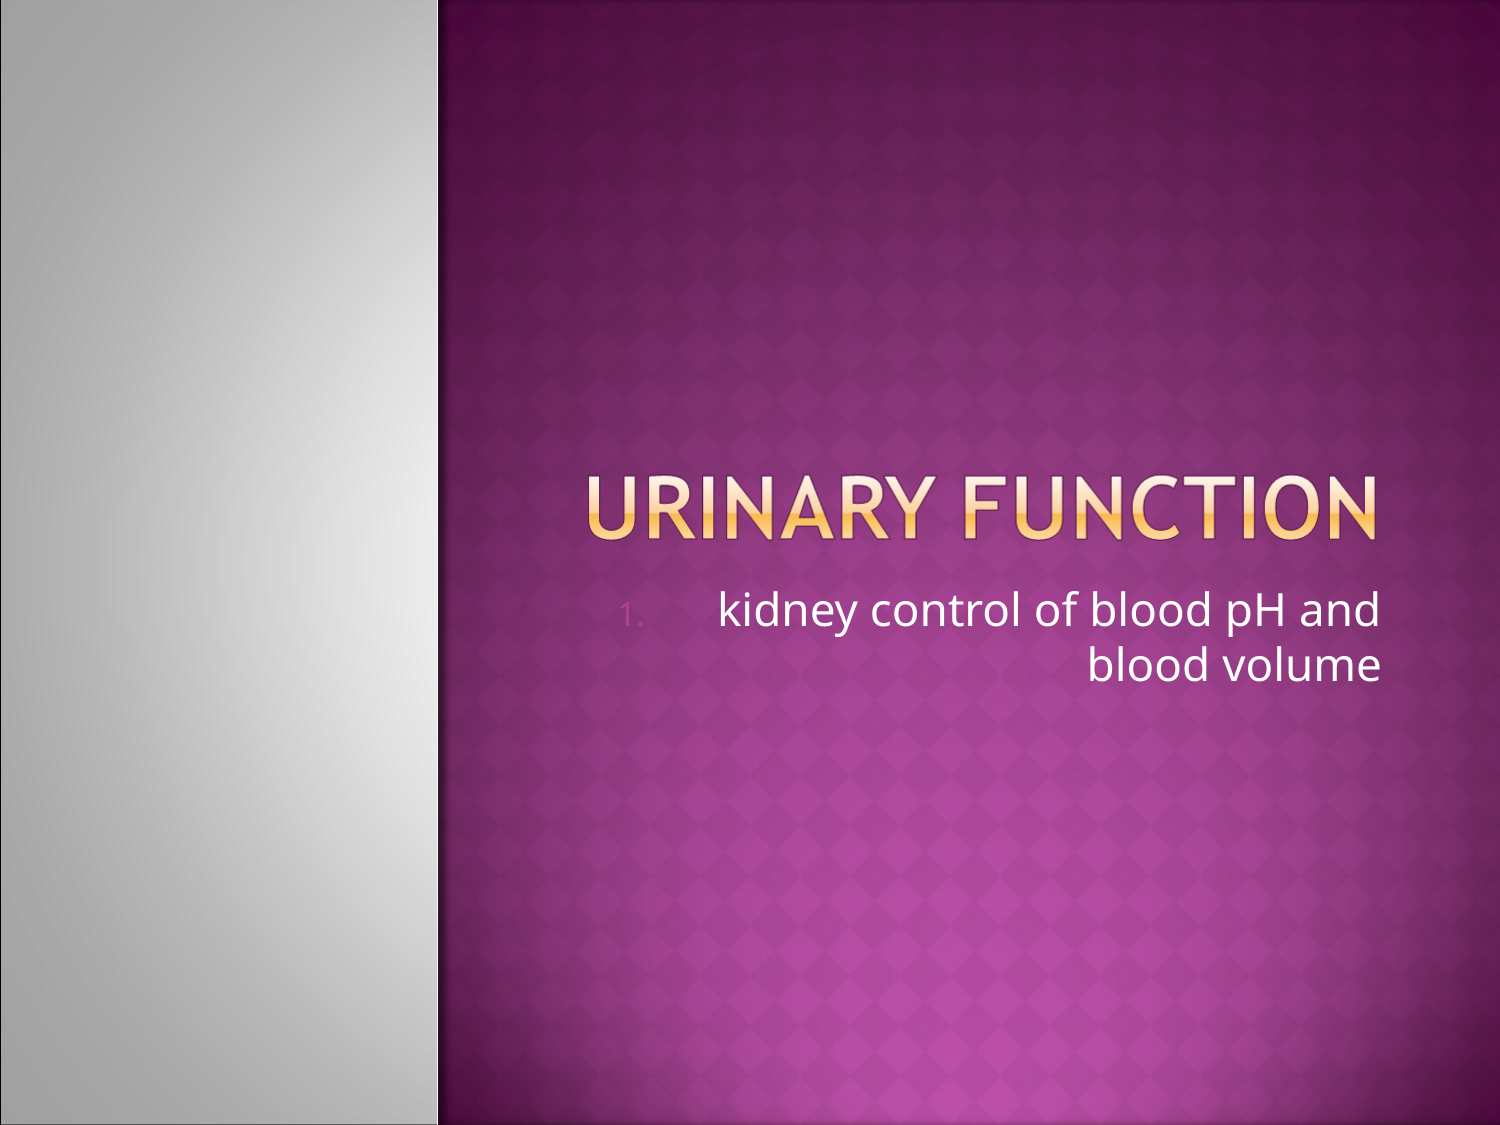

kidney control of blood pH and blood volume